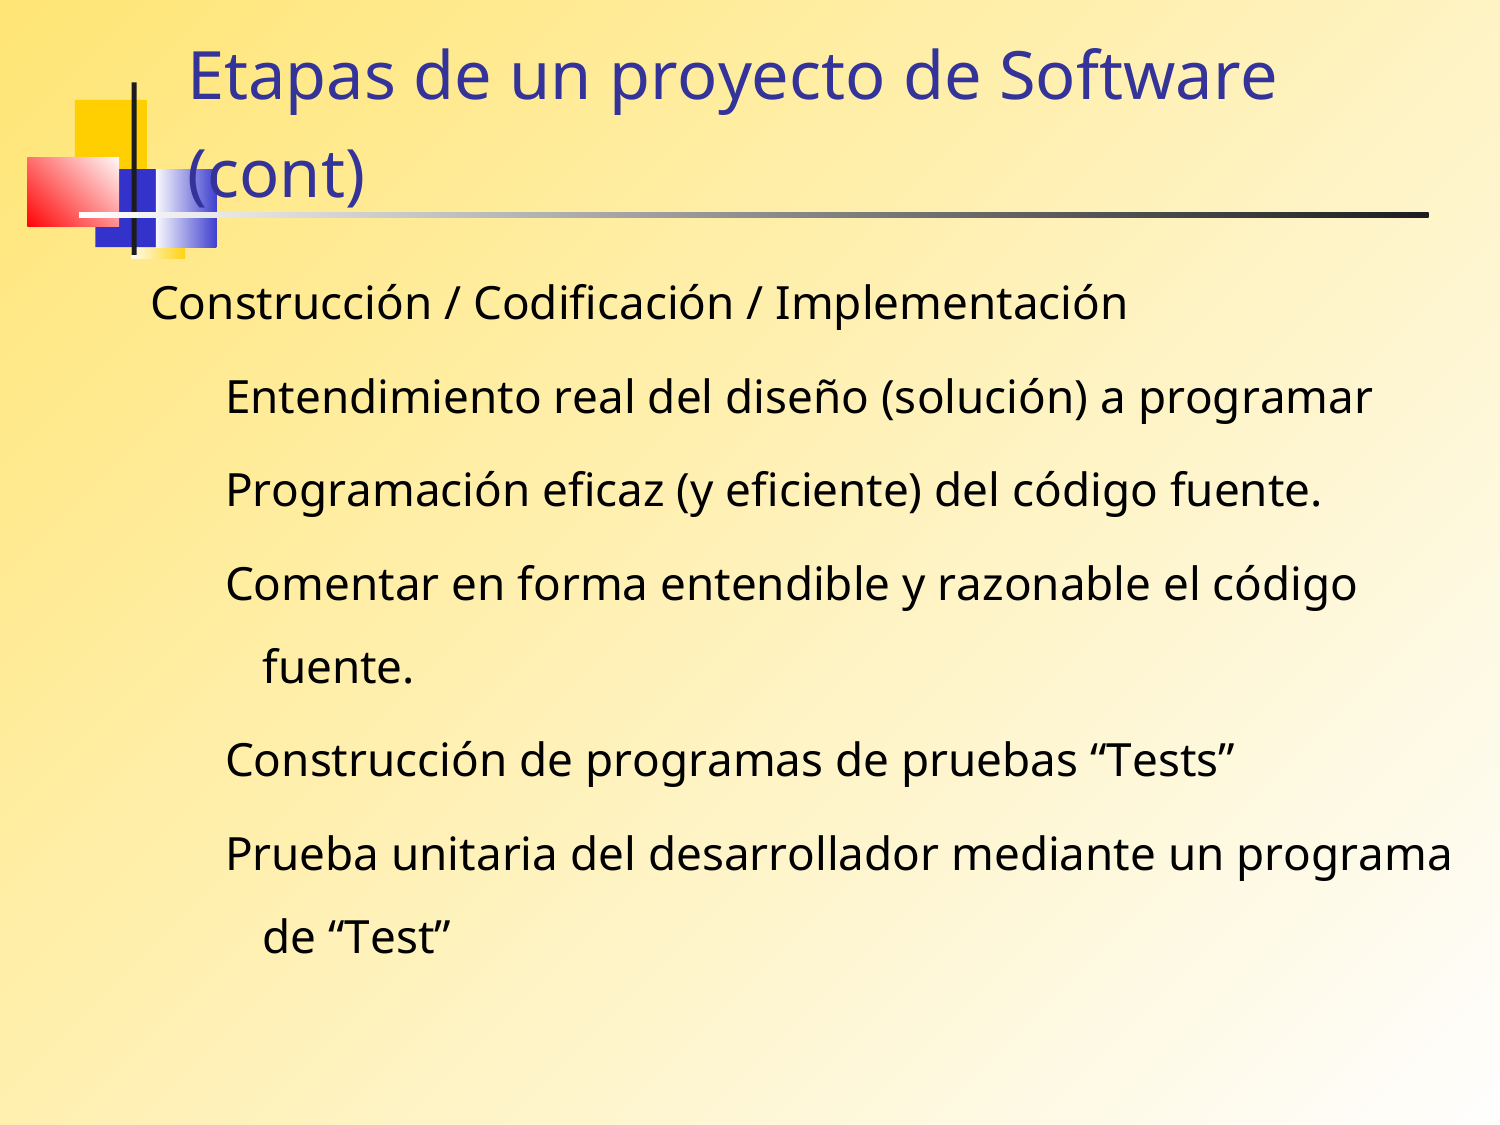

# Etapas de un proyecto de Software (cont)‏
Construcción / Codificación / Implementación
Entendimiento real del diseño (solución) a programar
Programación eficaz (y eficiente) del código fuente.
Comentar en forma entendible y razonable el código fuente.
Construcción de programas de pruebas “Tests”
Prueba unitaria del desarrollador mediante un programa de “Test”